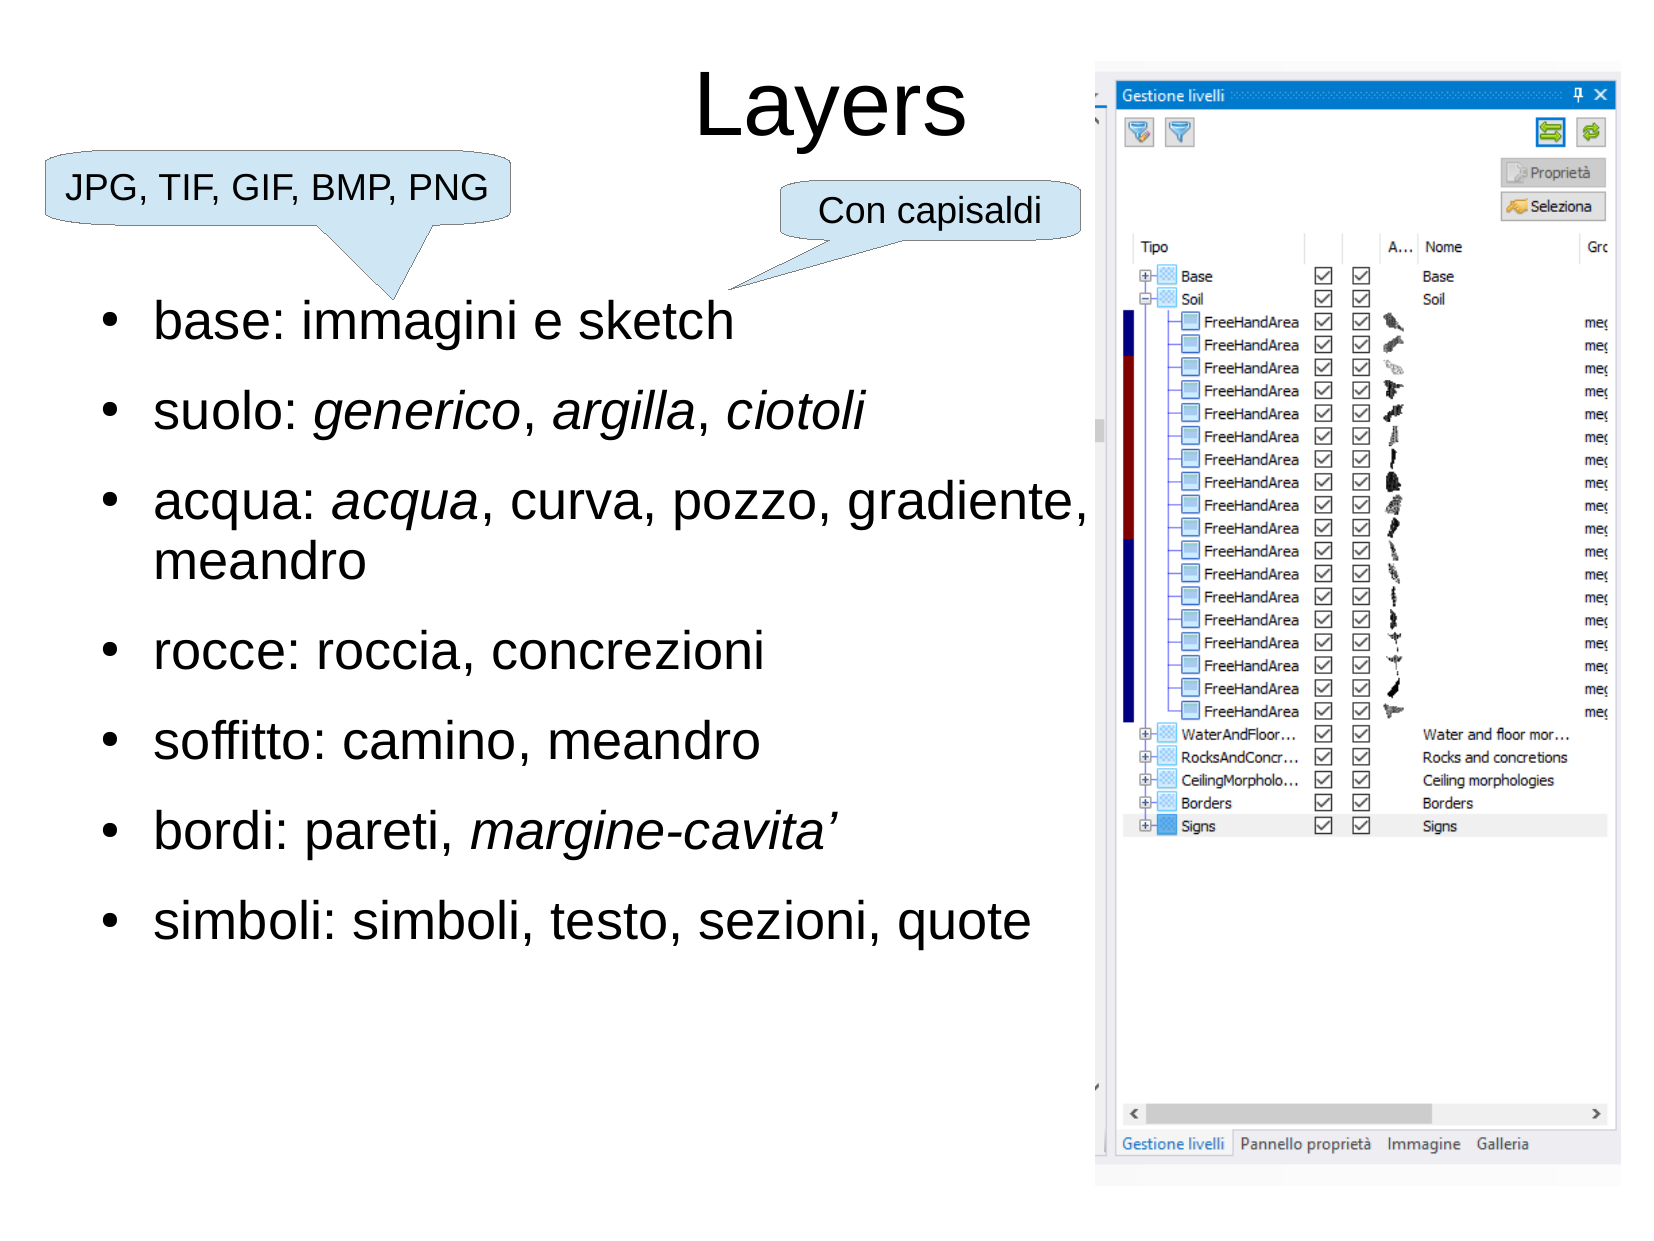

# Layers
JPG, TIF, GIF, BMP, PNG
Con capisaldi
base: immagini e sketch
suolo: generico, argilla, ciotoli
acqua: acqua, curva, pozzo, gradiente, meandro
rocce: roccia, concrezioni
soffitto: camino, meandro
bordi: pareti, margine-cavita’
simboli: simboli, testo, sezioni, quote